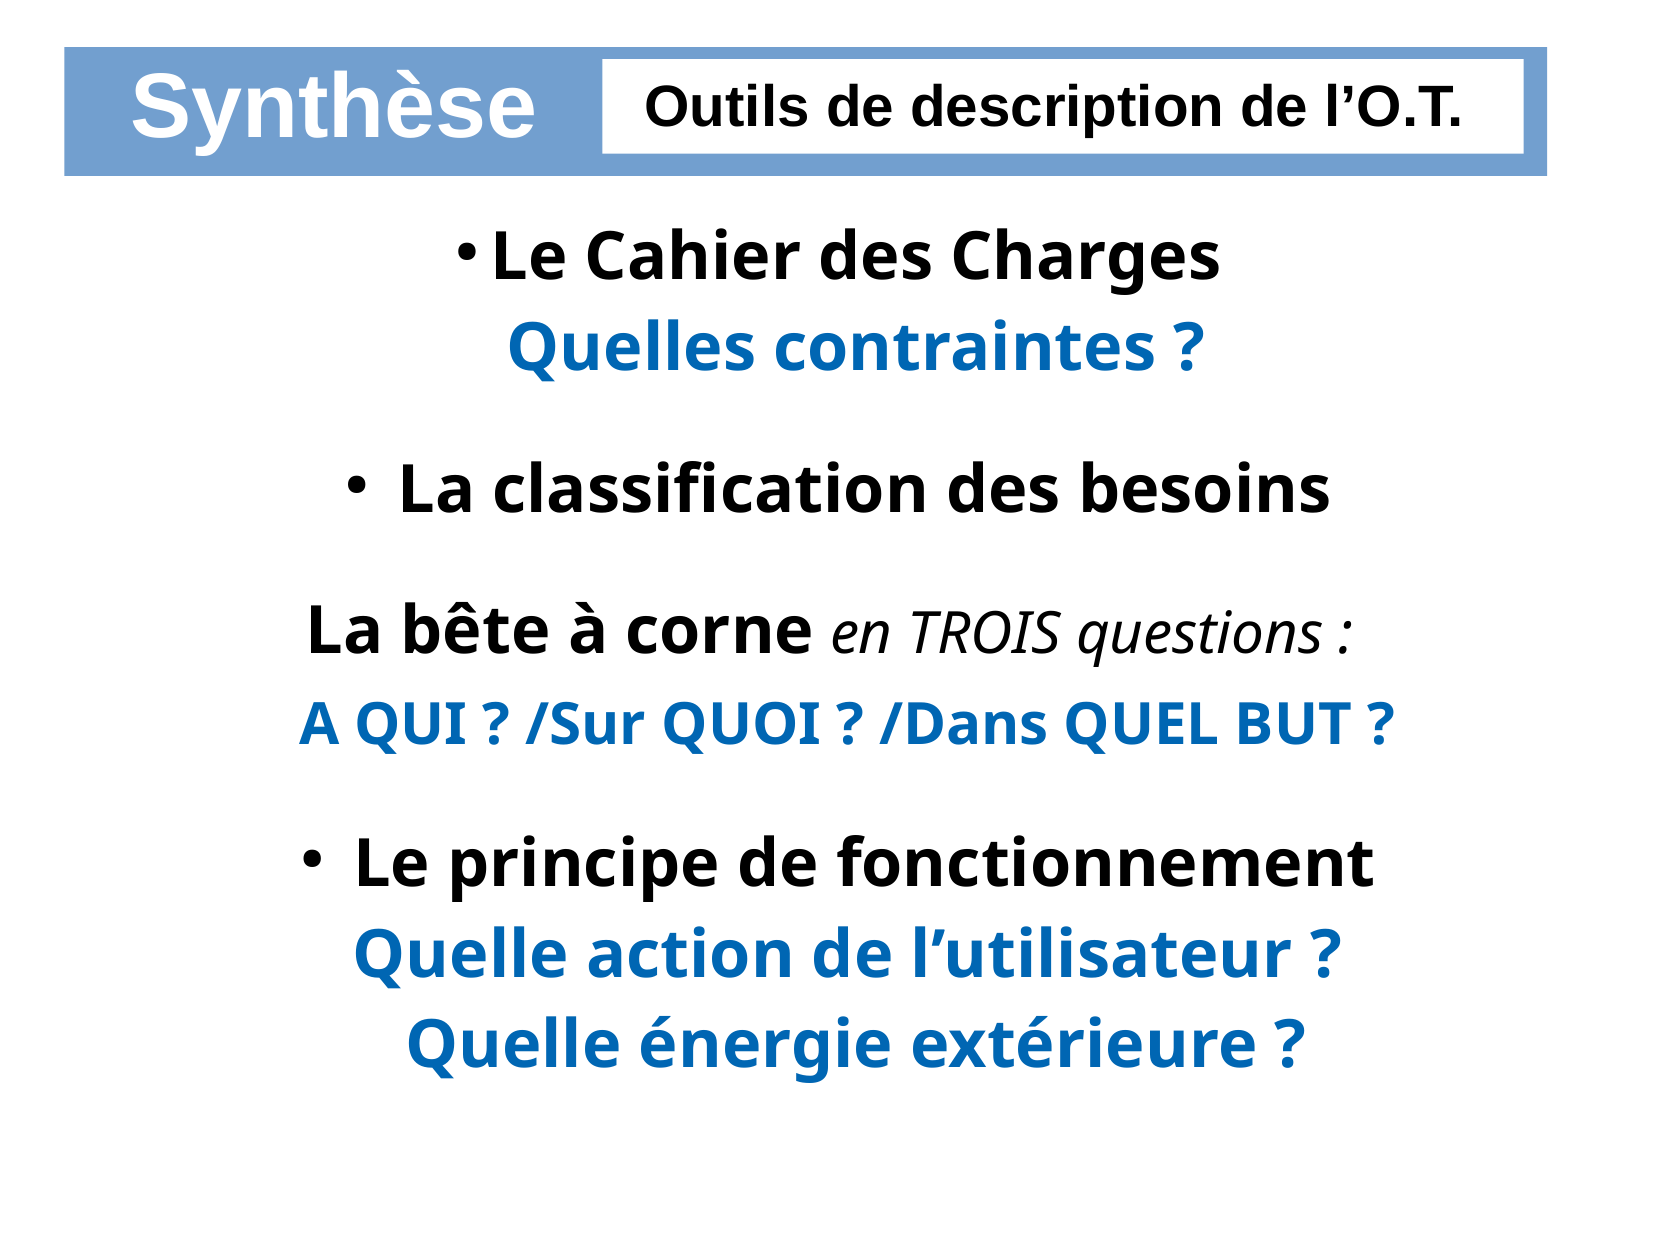

Synthèse
Outils de description de l’O.T.
Le Cahier des Charges
Quelles contraintes ?
 La classification des besoins
La bête à corne en TROIS questions :
 A QUI ? /Sur QUOI ? /Dans QUEL BUT ?
 Le principe de fonctionnement
Quelle action de l’utilisateur ?
Quelle énergie extérieure ?